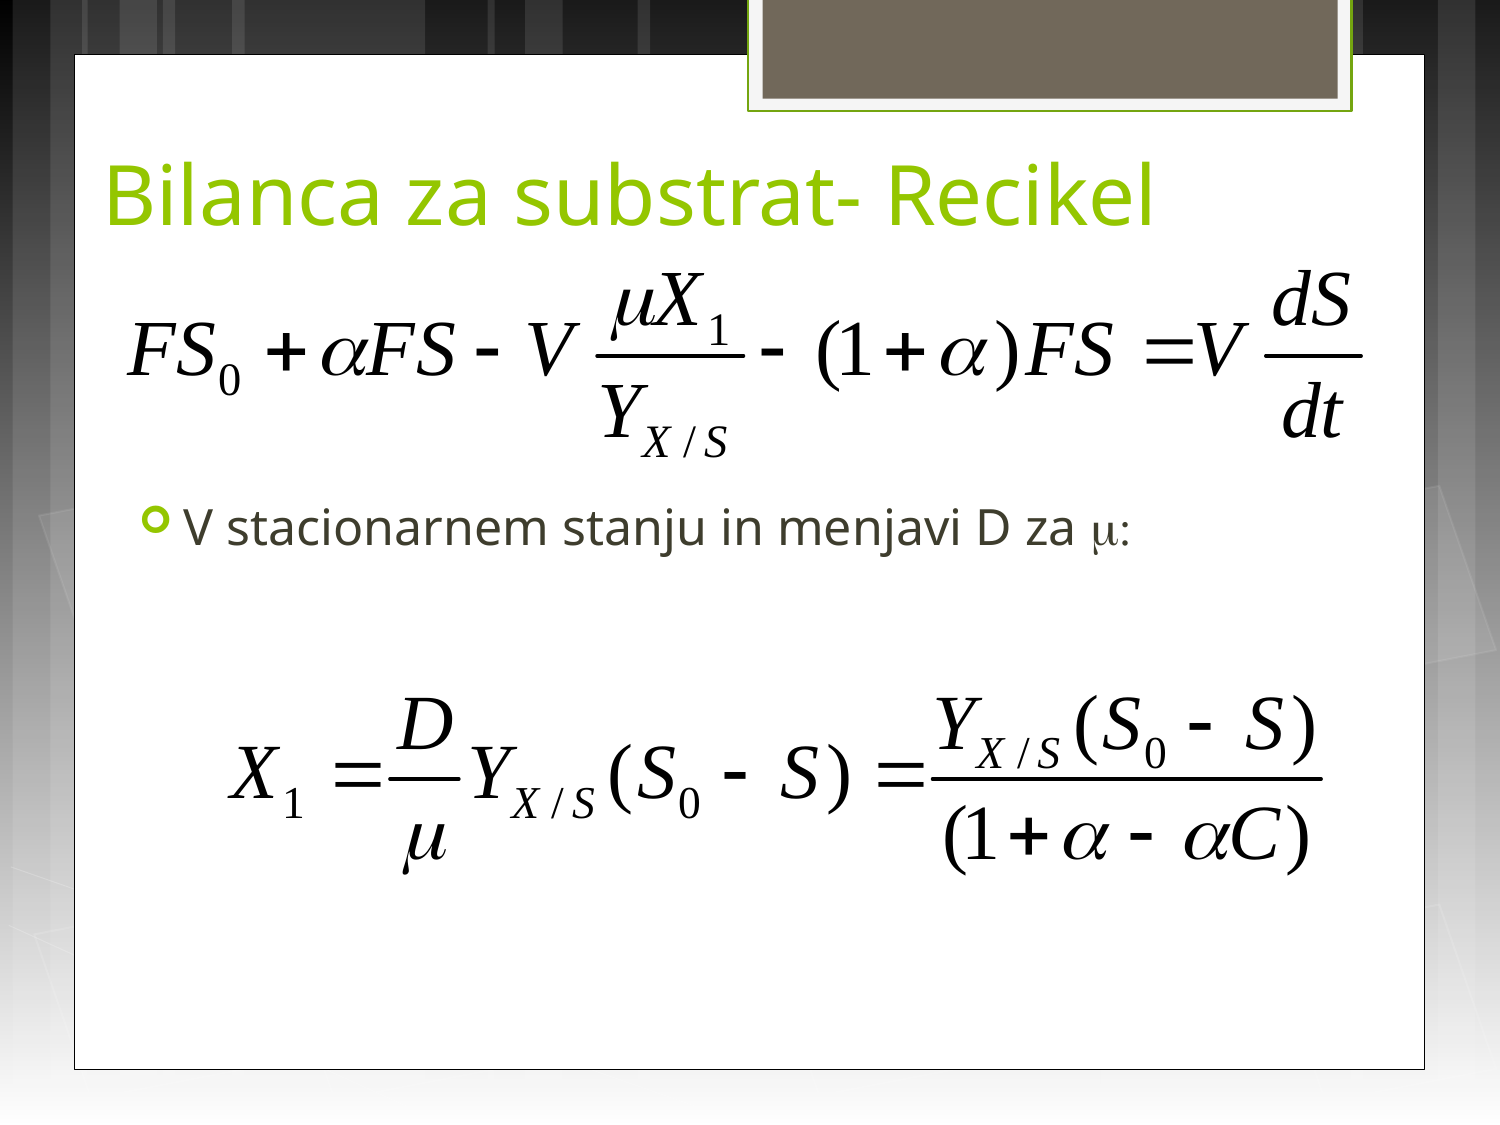

# Bilanca za substrat- Recikel
V stacionarnem stanju in menjavi D za m: